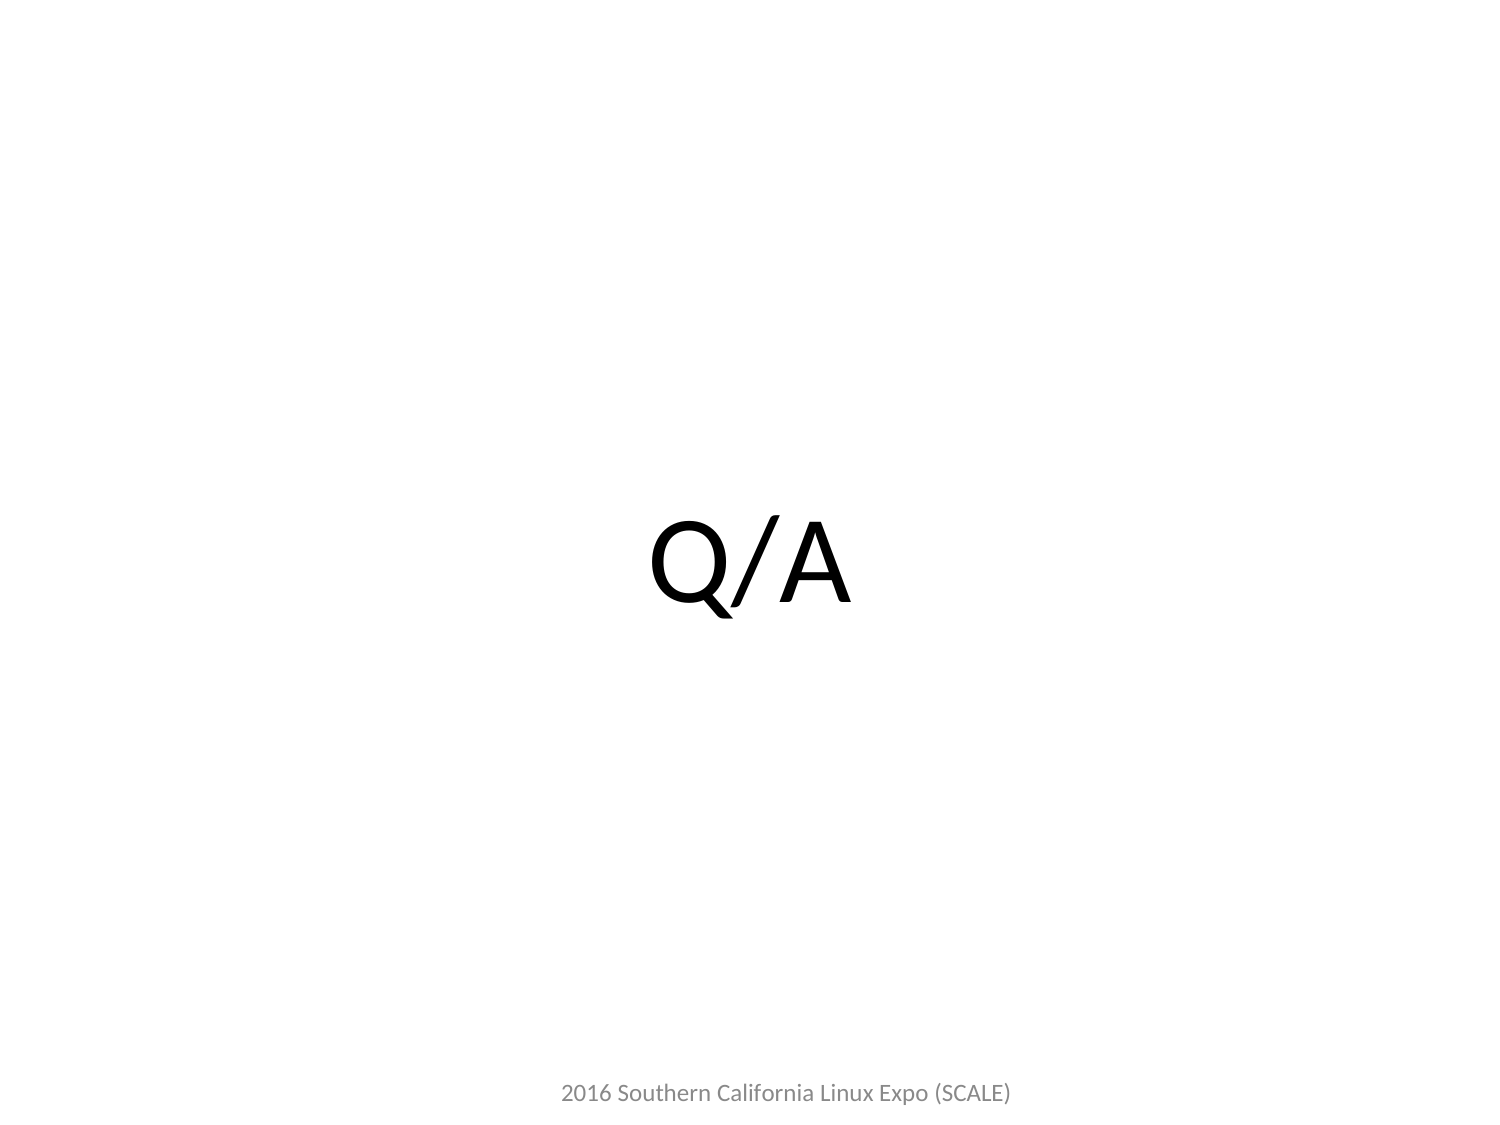

# Q/A
2016 Southern California Linux Expo (SCALE)